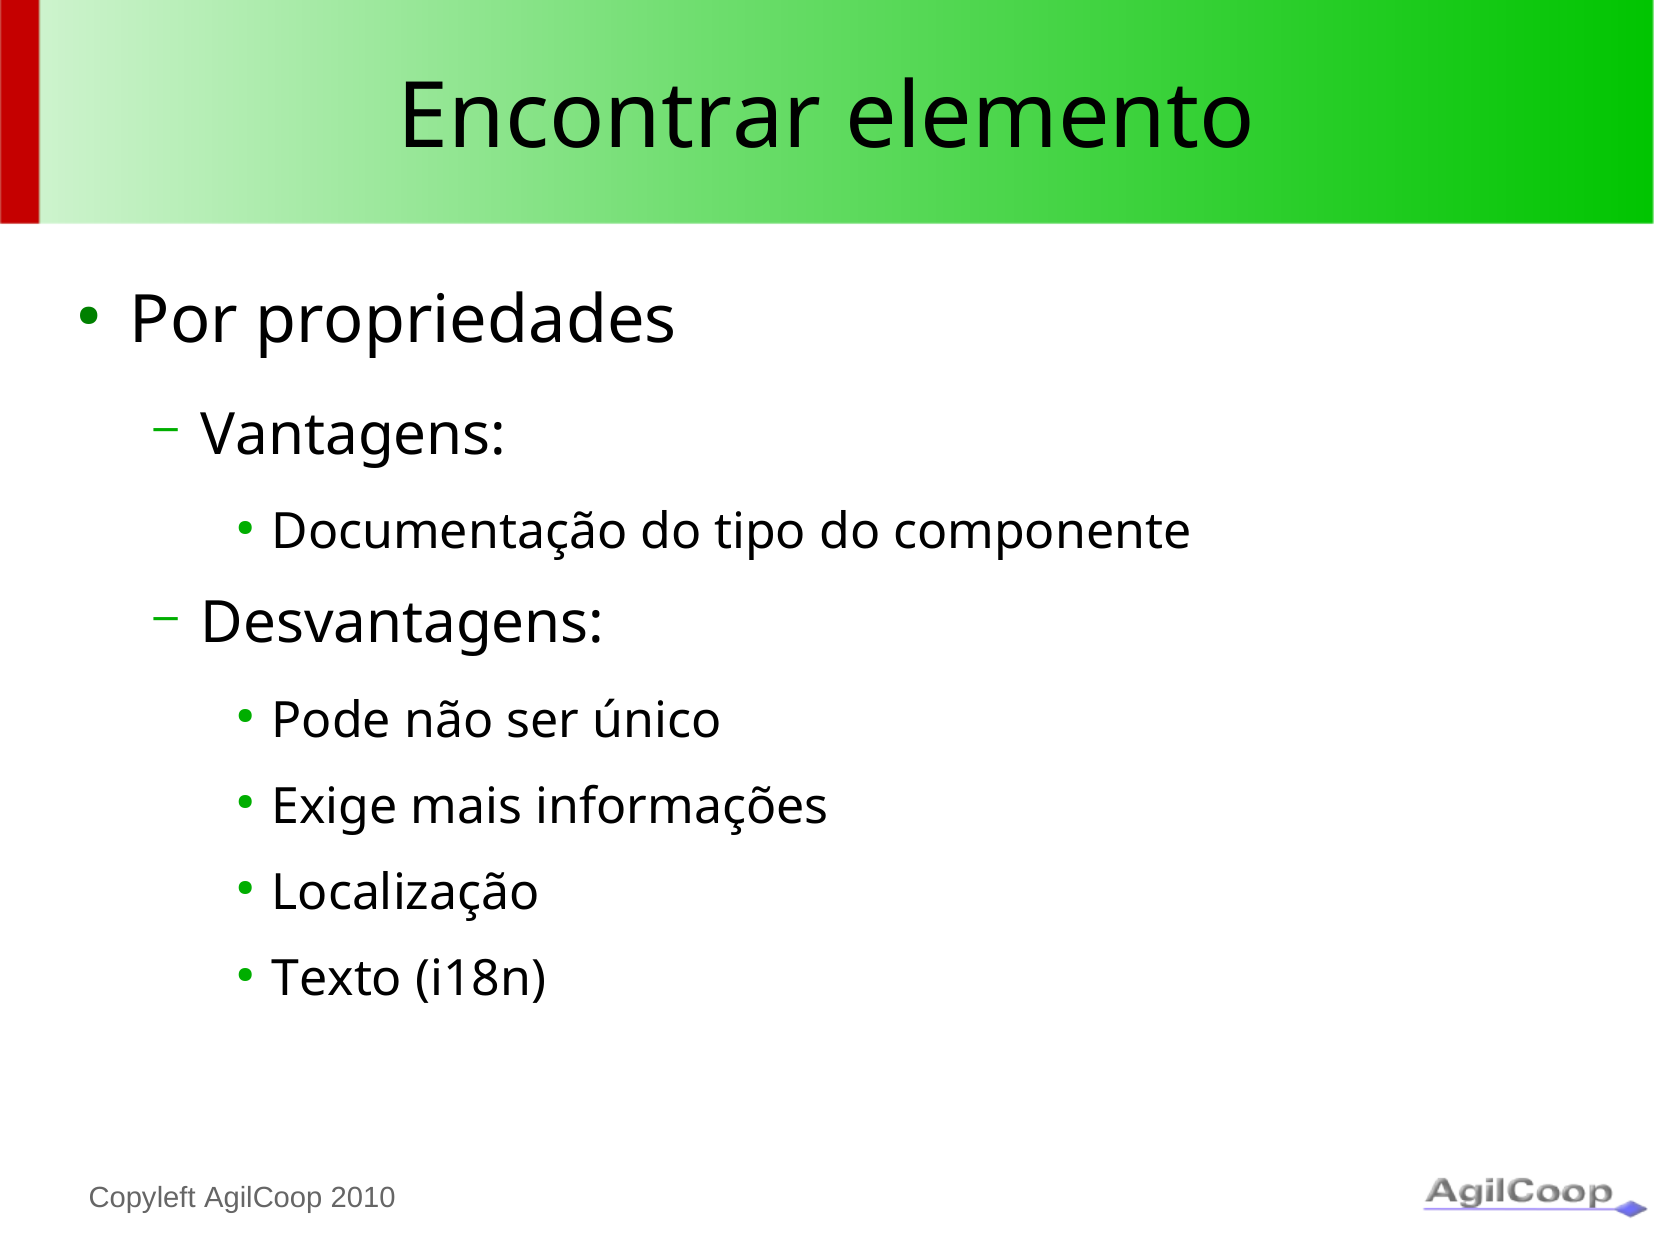

# Encontrar elemento
Por propriedades
Vantagens:
Documentação do tipo do componente
Desvantagens:
Pode não ser único
Exige mais informações
Localização
Texto (i18n)
Copyleft AgilCoop 2010